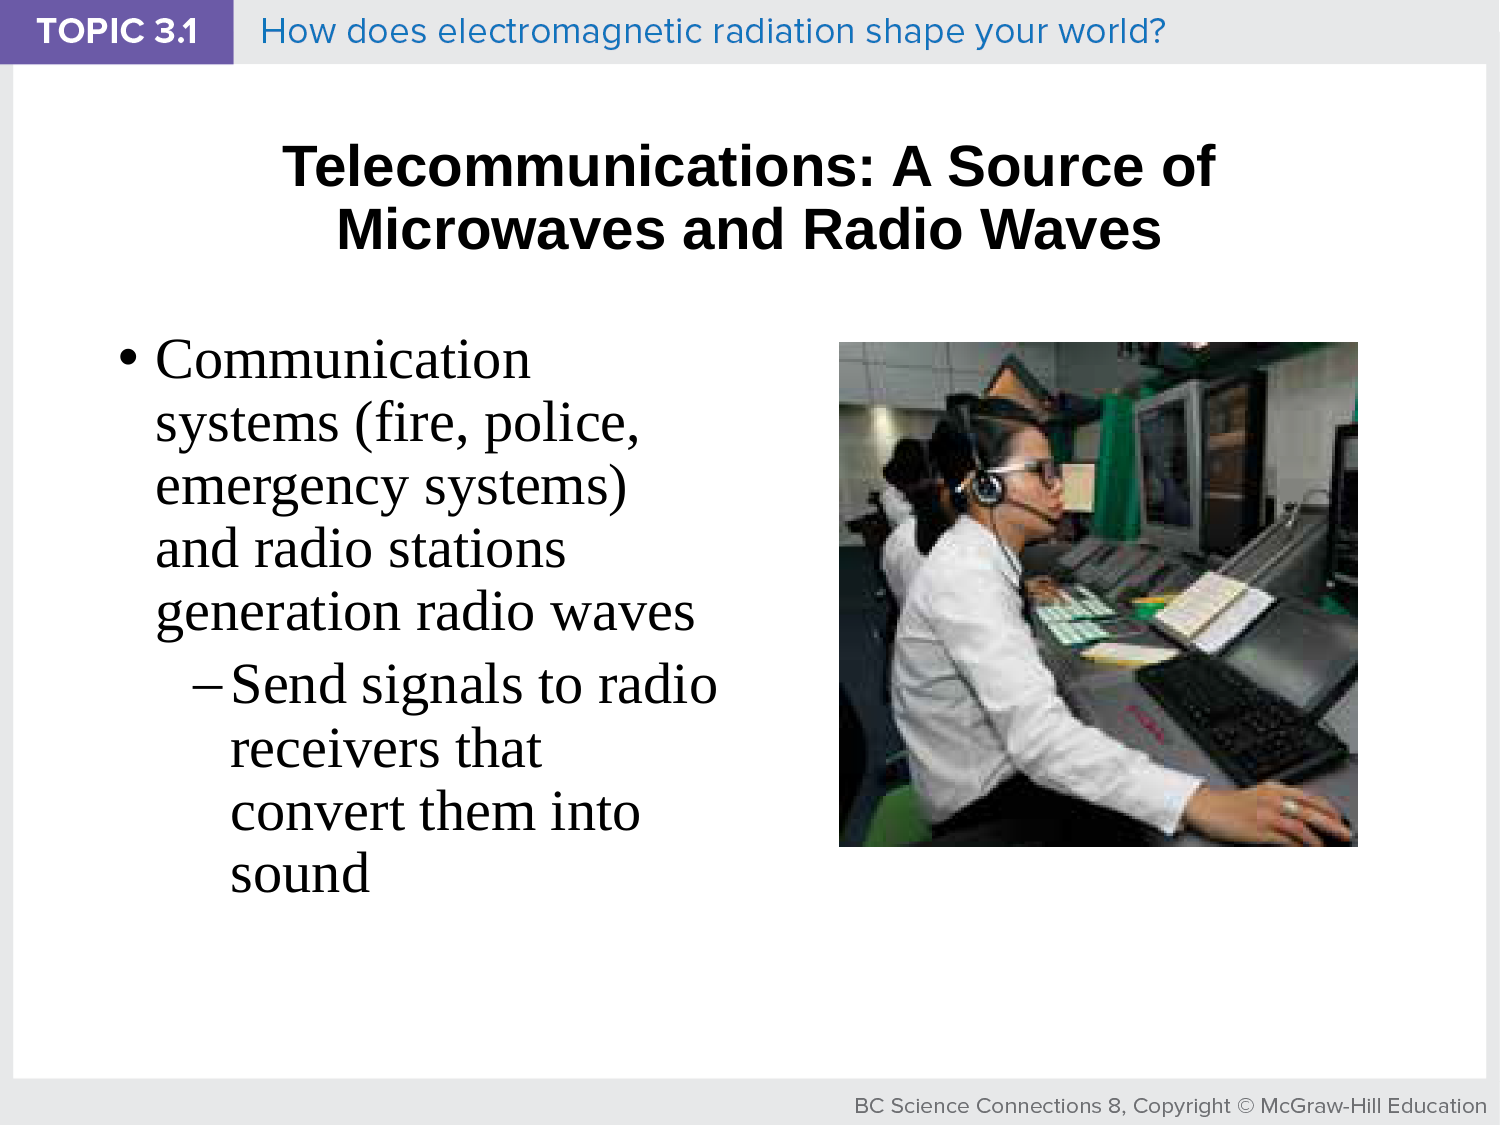

# Telecommunications: A Source of Microwaves and Radio Waves
Communication systems (fire, police, emergency systems) and radio stations generation radio waves
Send signals to radio receivers that convert them into sound